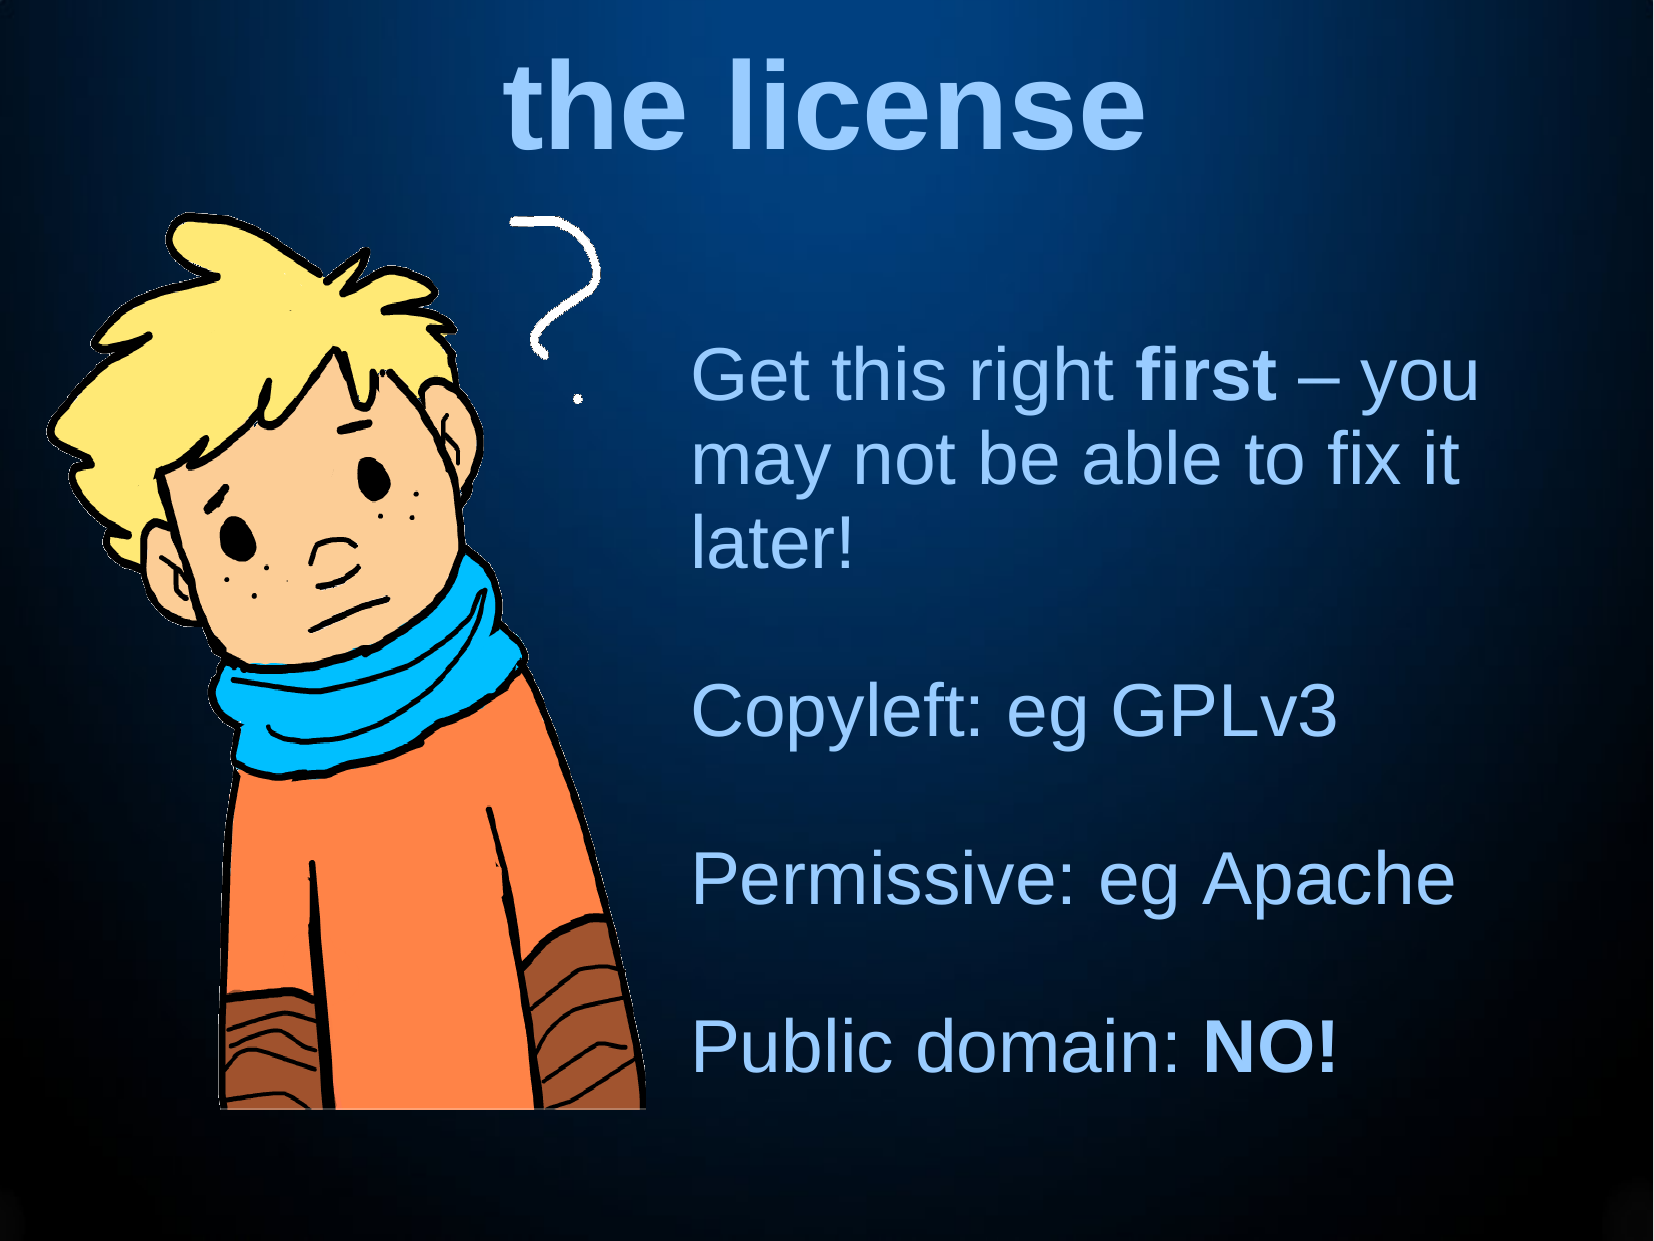

# the license
Get this right first – you may not be able to fix it later!
Copyleft: eg GPLv3
Permissive: eg Apache
Public domain: NO!